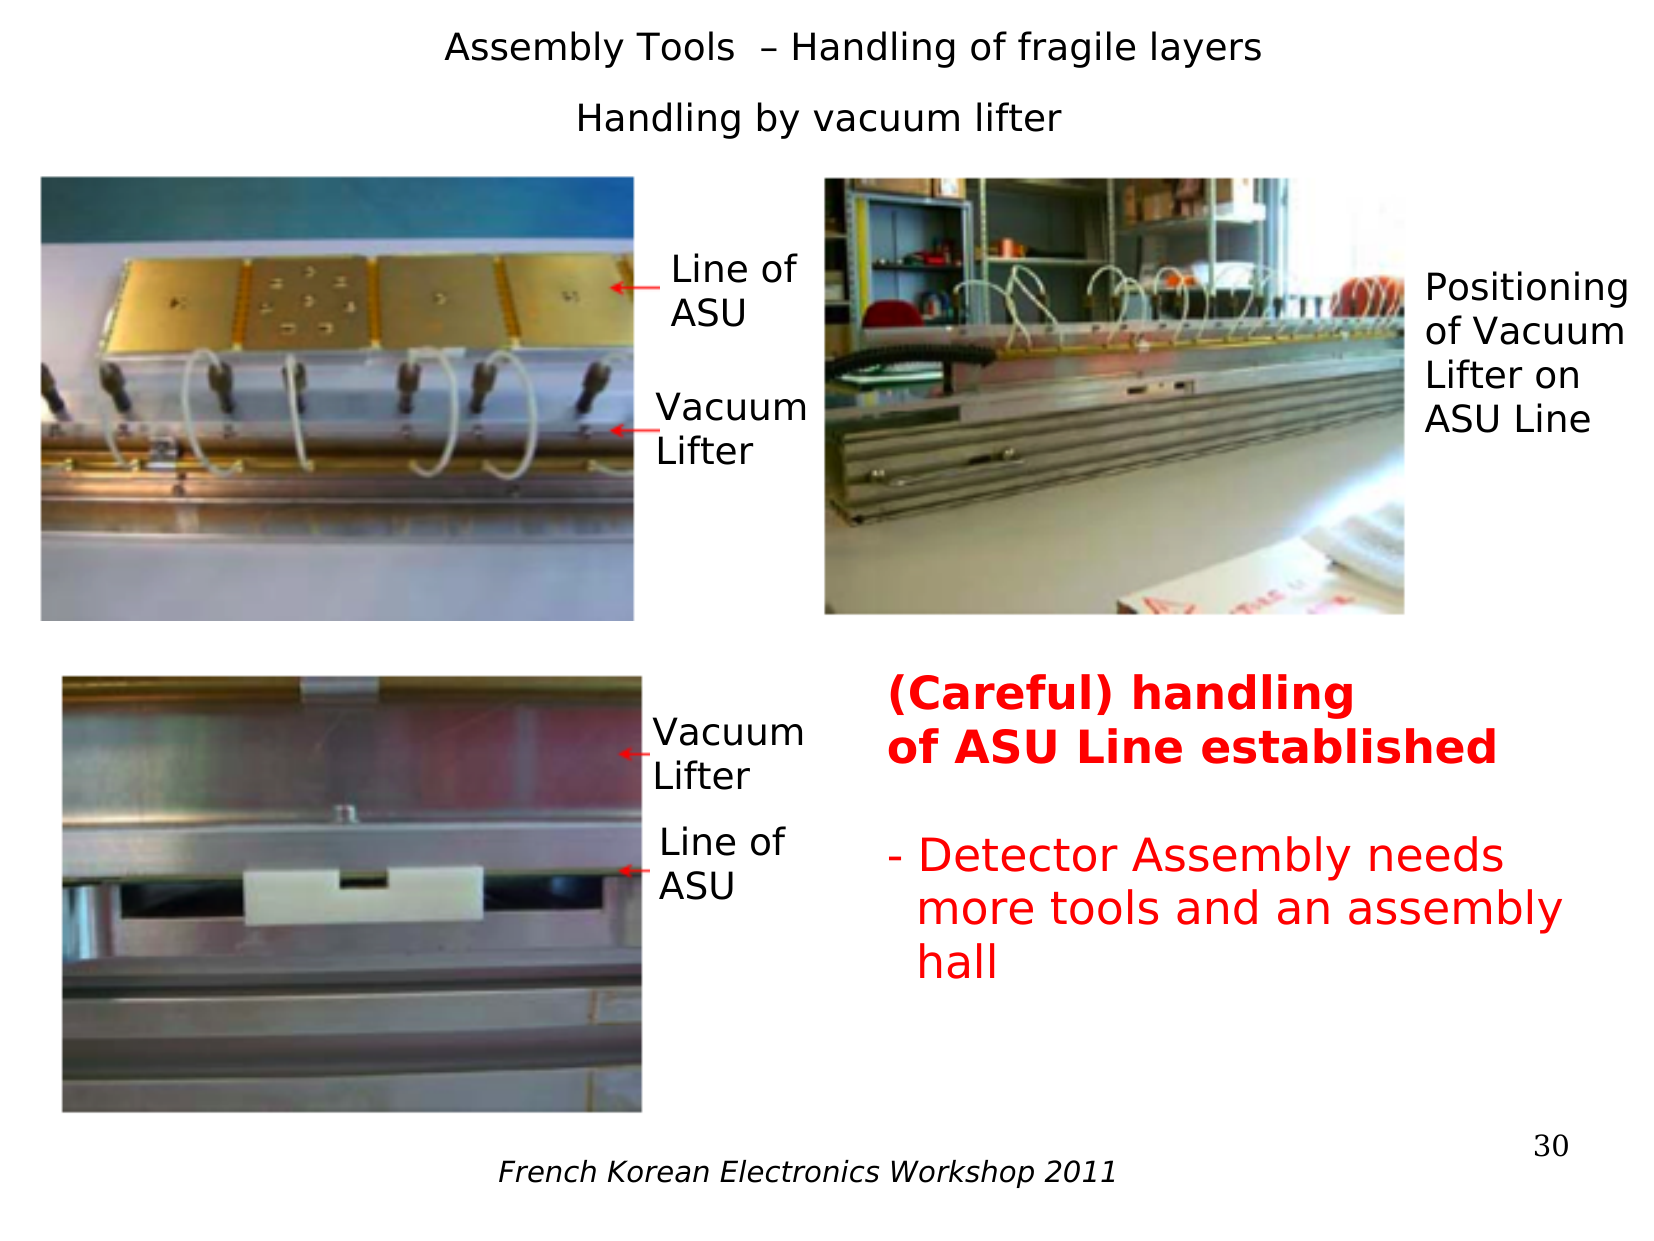

Assembly Tools – Handling of fragile layers
Handling by vacuum lifter
Line of
ASU
Positioning
of Vacuum
Lifter on
ASU Line
Vacuum
Lifter
(Careful) handling
of ASU Line established
- Detector Assembly needs
 more tools and an assembly
 hall
Vacuum
Lifter
Line of
ASU
30